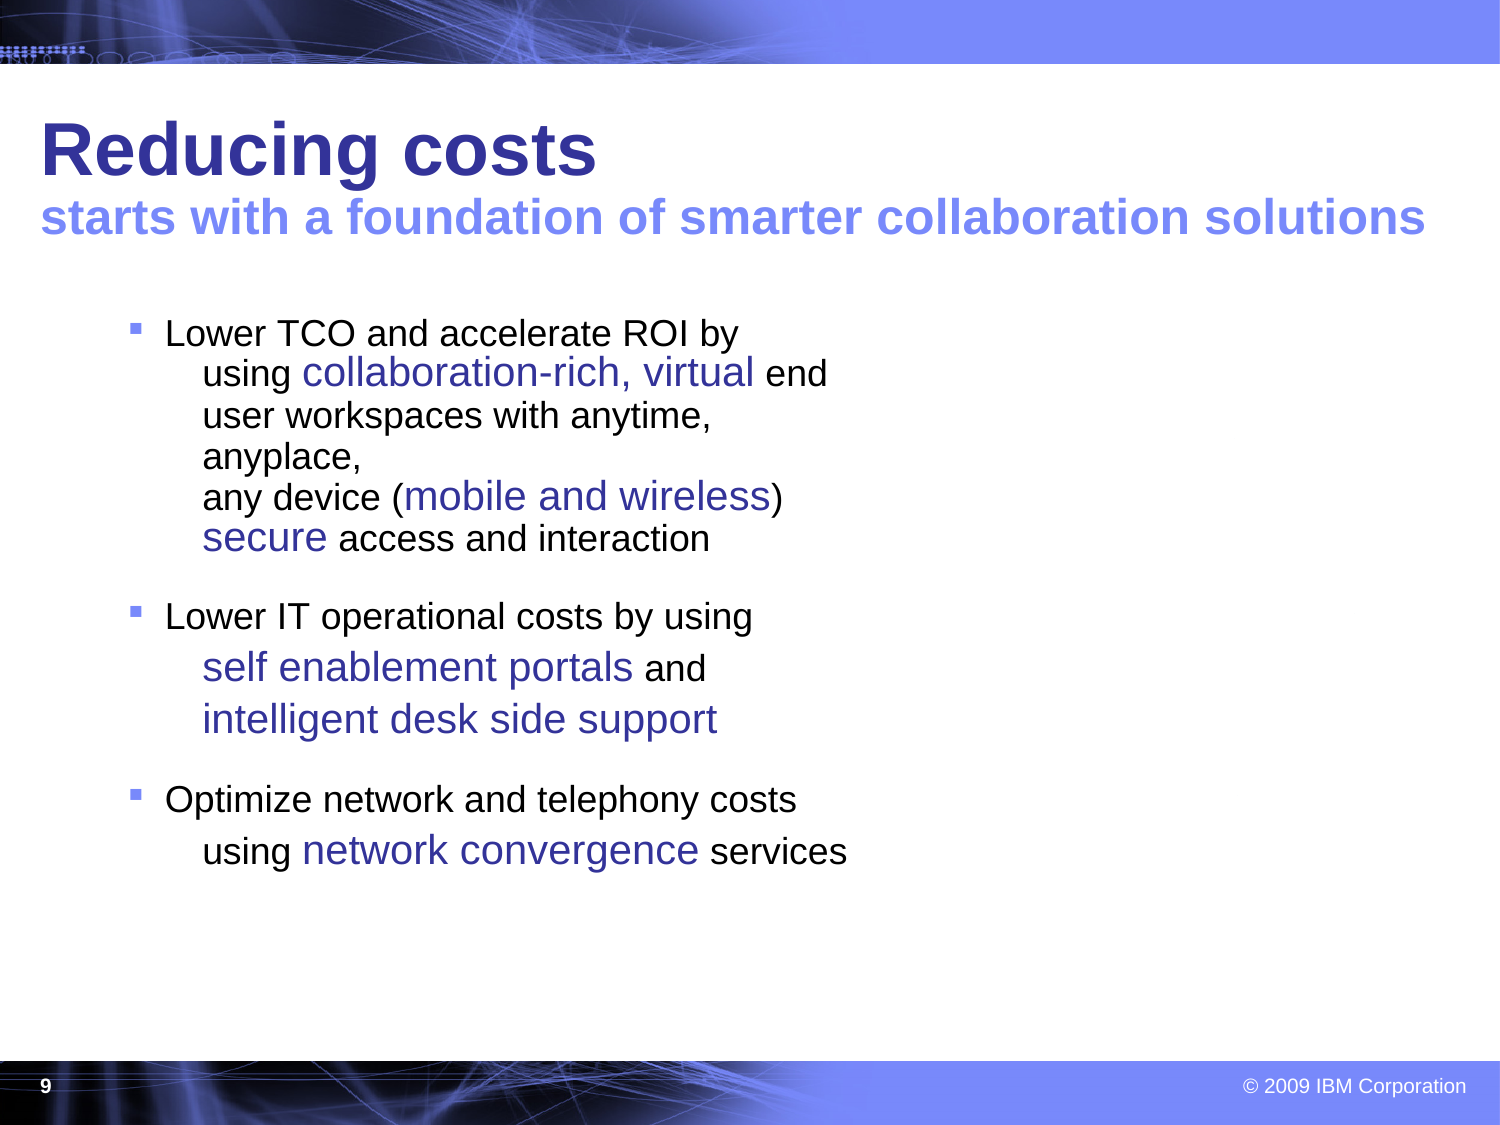

# Reducing costs starts with a foundation of smarter collaboration solutions
Lower TCO and accelerate ROI by
using collaboration-rich, virtual end user workspaces with anytime, anyplace,
any device (mobile and wireless)
secure access and interaction
Lower IT operational costs by using
self enablement portals and
intelligent desk side support
Optimize network and telephony costs using network convergence services
DEEPER
RELATIONSHIPS
REDUCE
COSTS
WORKFORCE
PRODUCTIVITY
INNOVATION
9